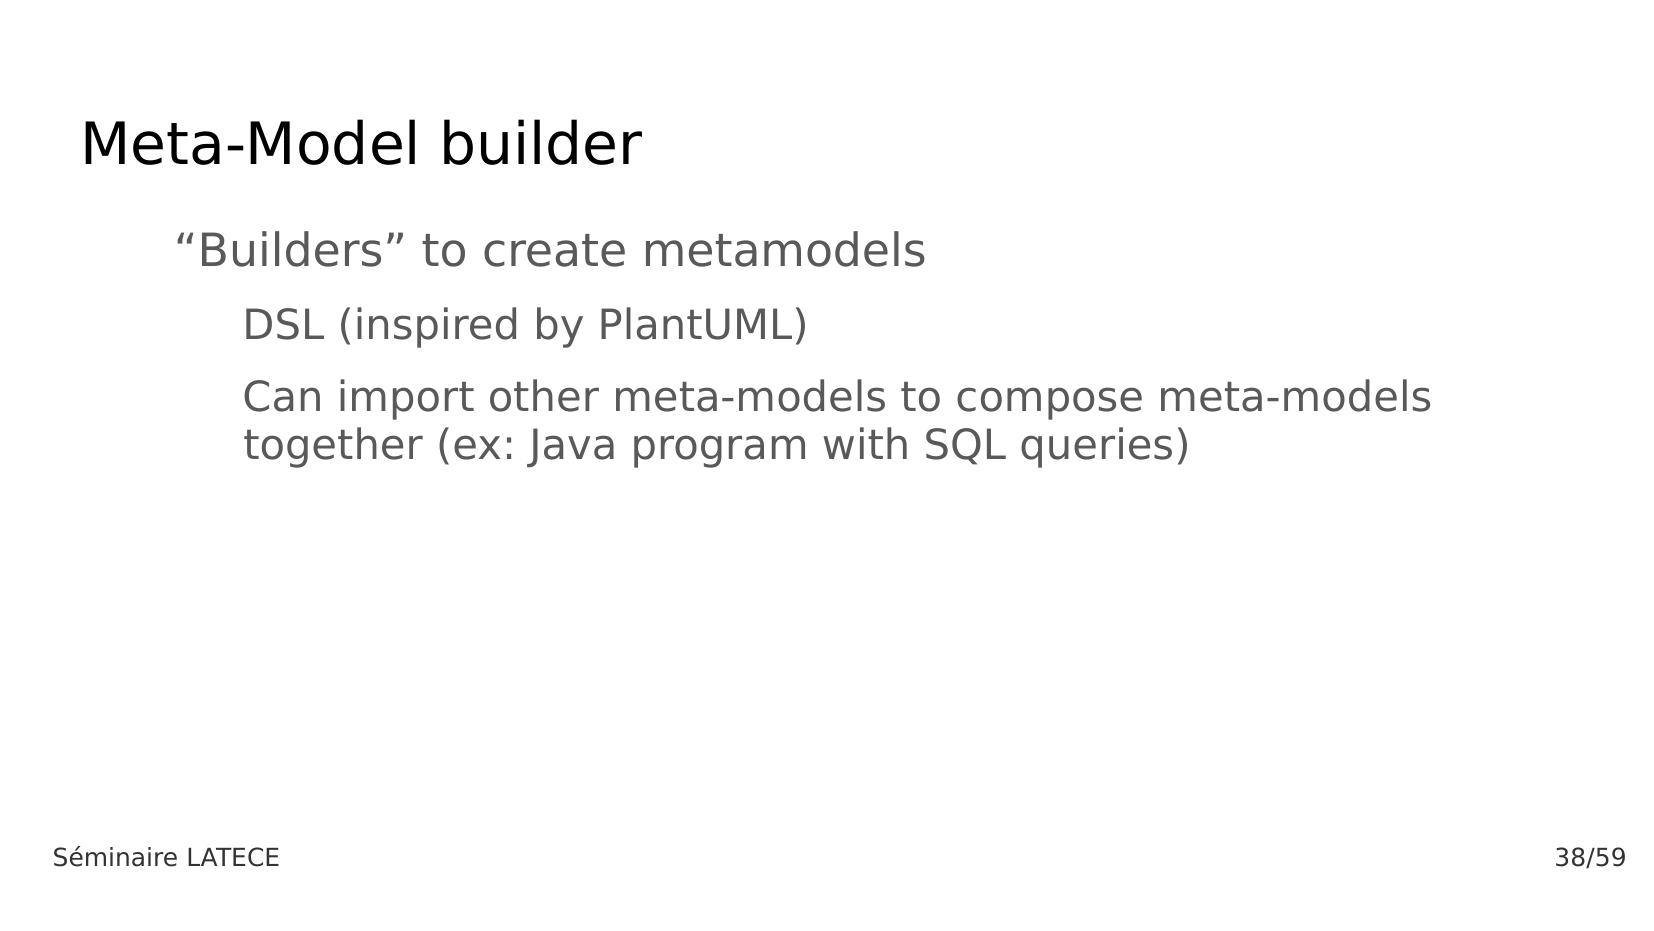

# Meta-Model builder
“Builders” to create metamodels
DSL (inspired by PlantUML)
Can import other meta-models to compose meta-models together (ex: Java program with SQL queries)